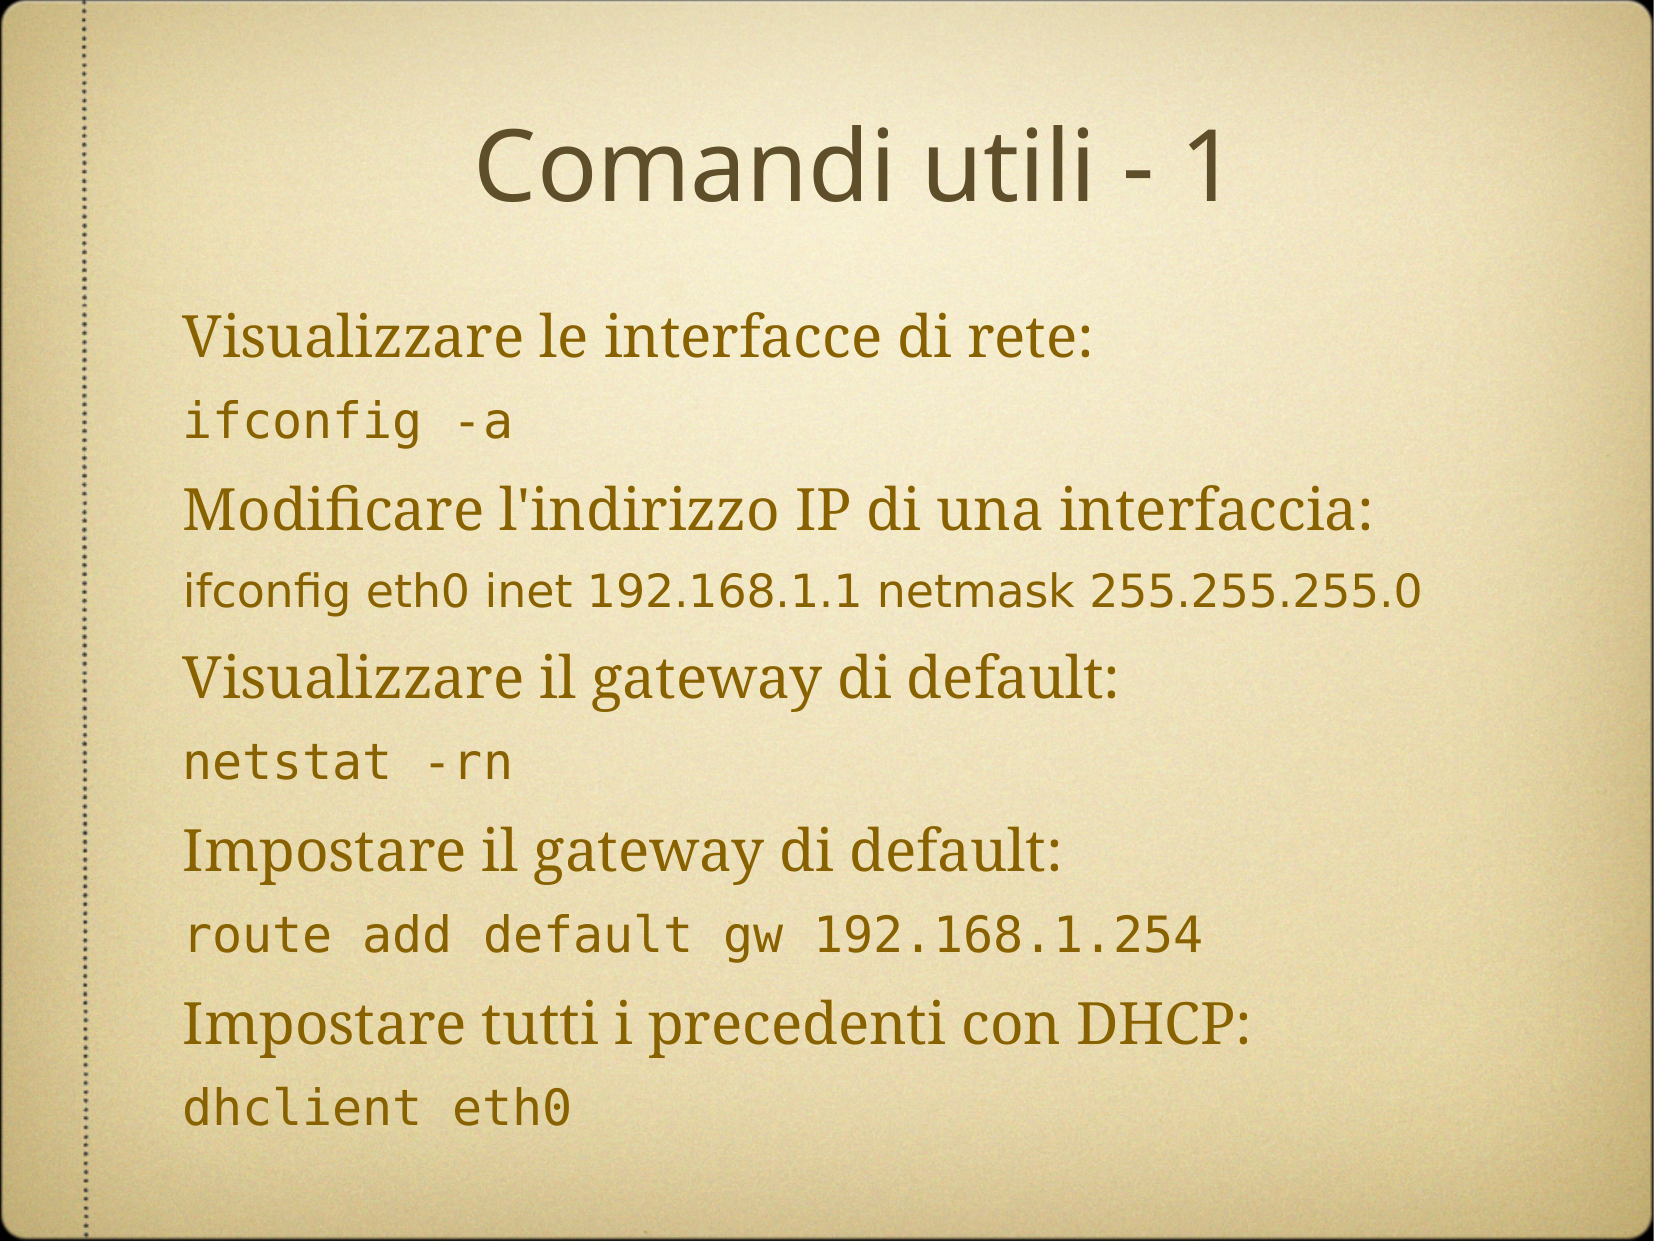

# Comandi utili - 1
Visualizzare le interfacce di rete:
ifconfig -a
Modificare l'indirizzo IP di una interfaccia:
ifconfig eth0 inet 192.168.1.1 netmask 255.255.255.0
Visualizzare il gateway di default:
netstat -rn
Impostare il gateway di default:
route add default gw 192.168.1.254
Impostare tutti i precedenti con DHCP:
dhclient eth0